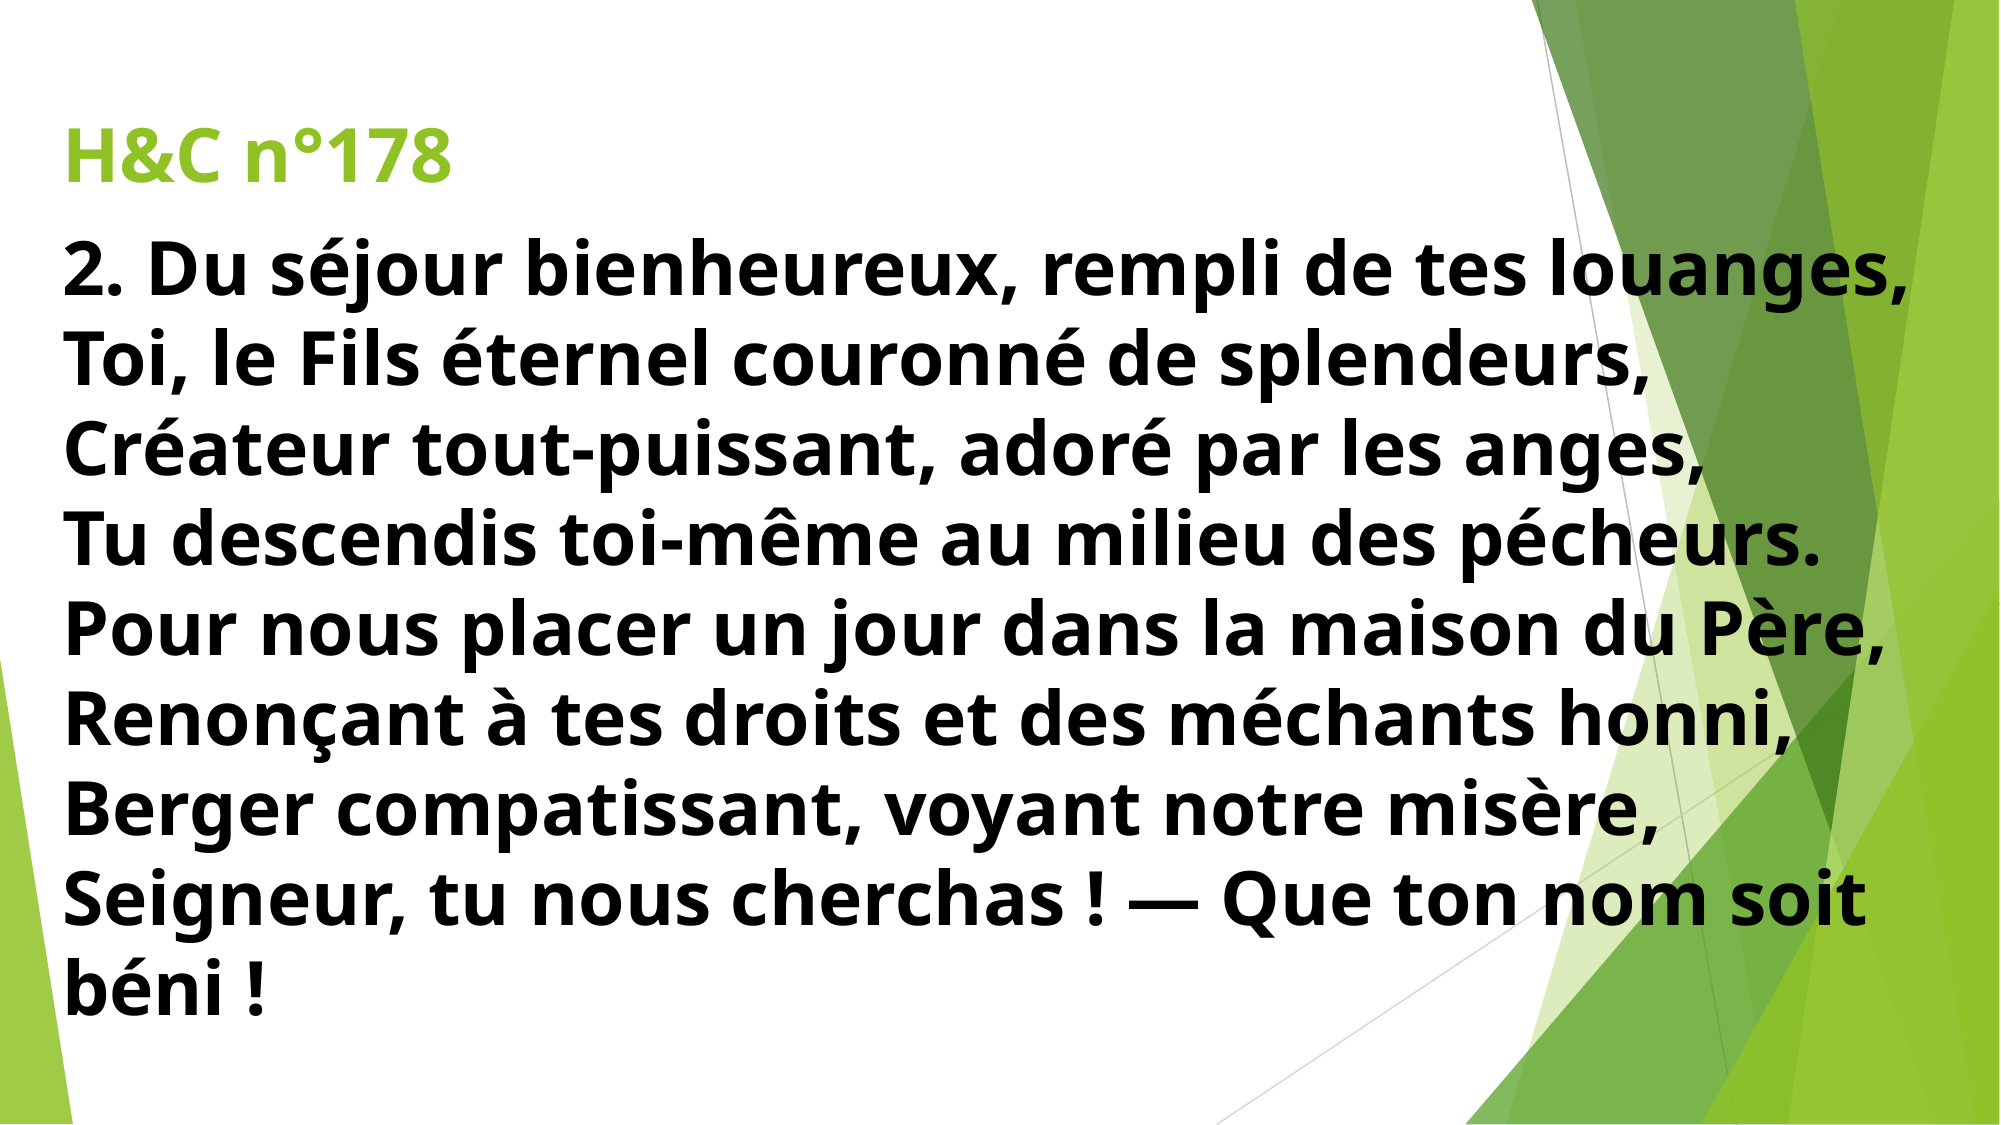

H&C n°178
2. Du séjour bienheureux, rempli de tes louanges,
Toi, le Fils éternel couronné de splendeurs,
Créateur tout-puissant, adoré par les anges,
Tu descendis toi-même au milieu des pécheurs.
Pour nous placer un jour dans la maison du Père,
Renonçant à tes droits et des méchants honni,
Berger compatissant, voyant notre misère,
Seigneur, tu nous cherchas ! — Que ton nom soit béni !